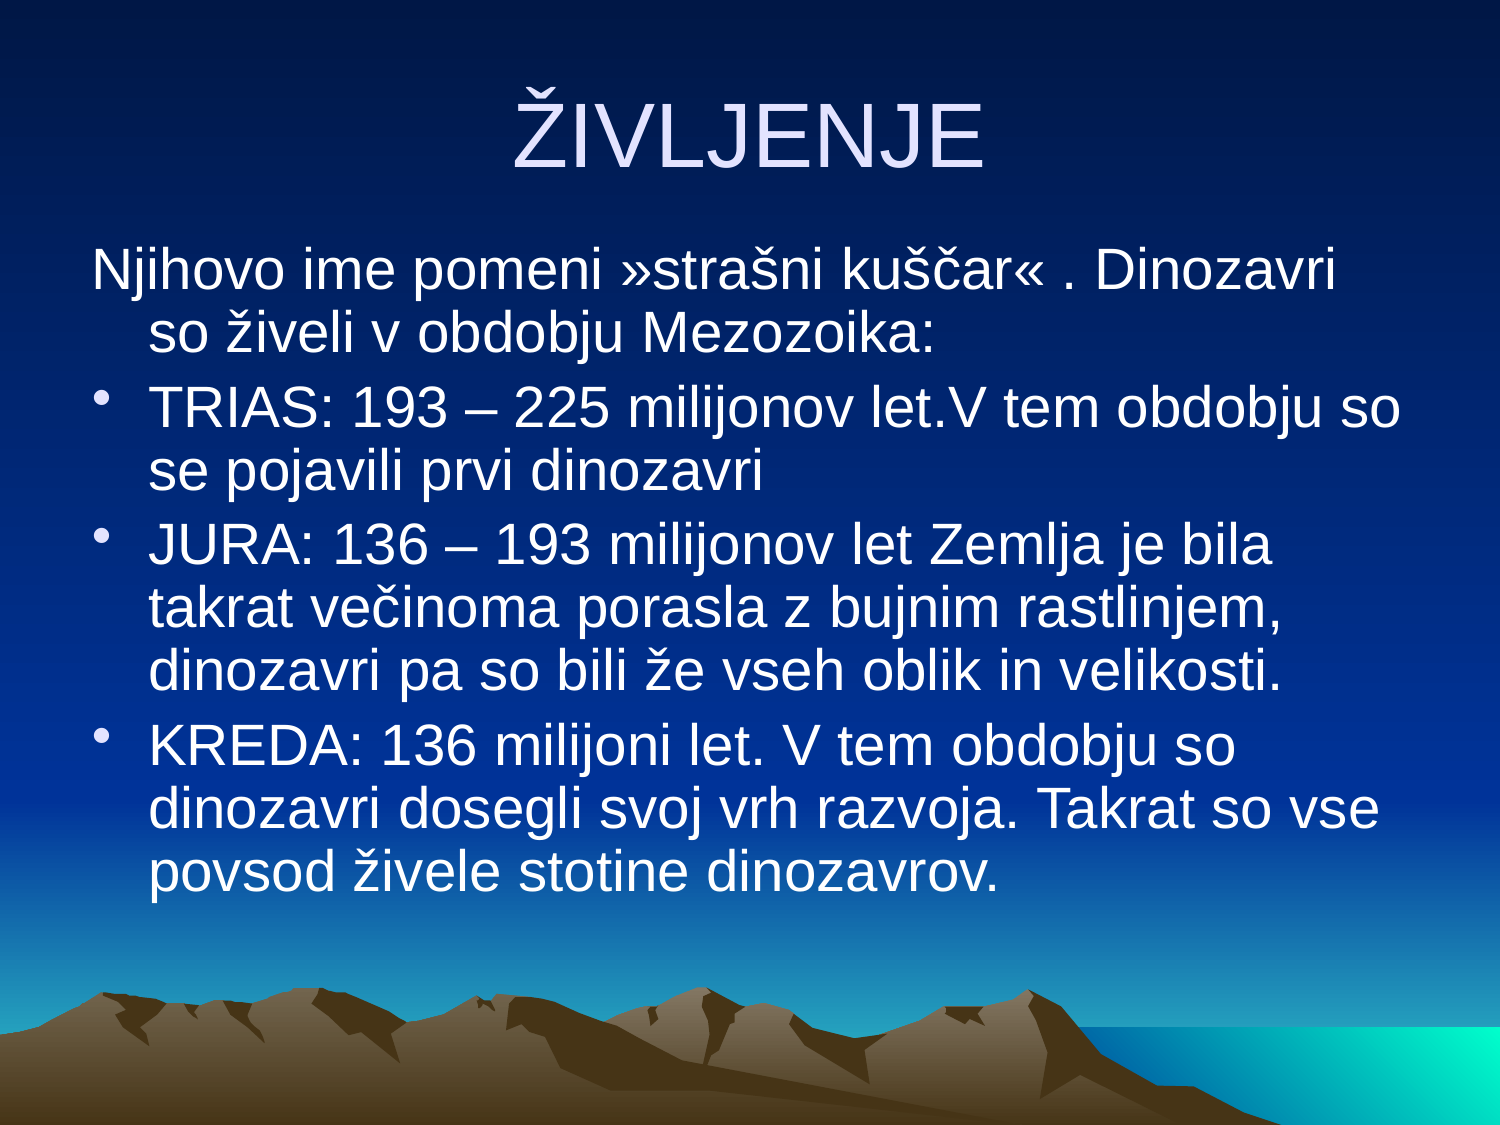

# ŽIVLJENJE
Njihovo ime pomeni »strašni kuščar« . Dinozavri so živeli v obdobju Mezozoika:
TRIAS: 193 – 225 milijonov let.V tem obdobju so se pojavili prvi dinozavri
JURA: 136 – 193 milijonov let Zemlja je bila takrat večinoma porasla z bujnim rastlinjem, dinozavri pa so bili že vseh oblik in velikosti.
KREDA: 136 milijoni let. V tem obdobju so dinozavri dosegli svoj vrh razvoja. Takrat so vse povsod živele stotine dinozavrov.